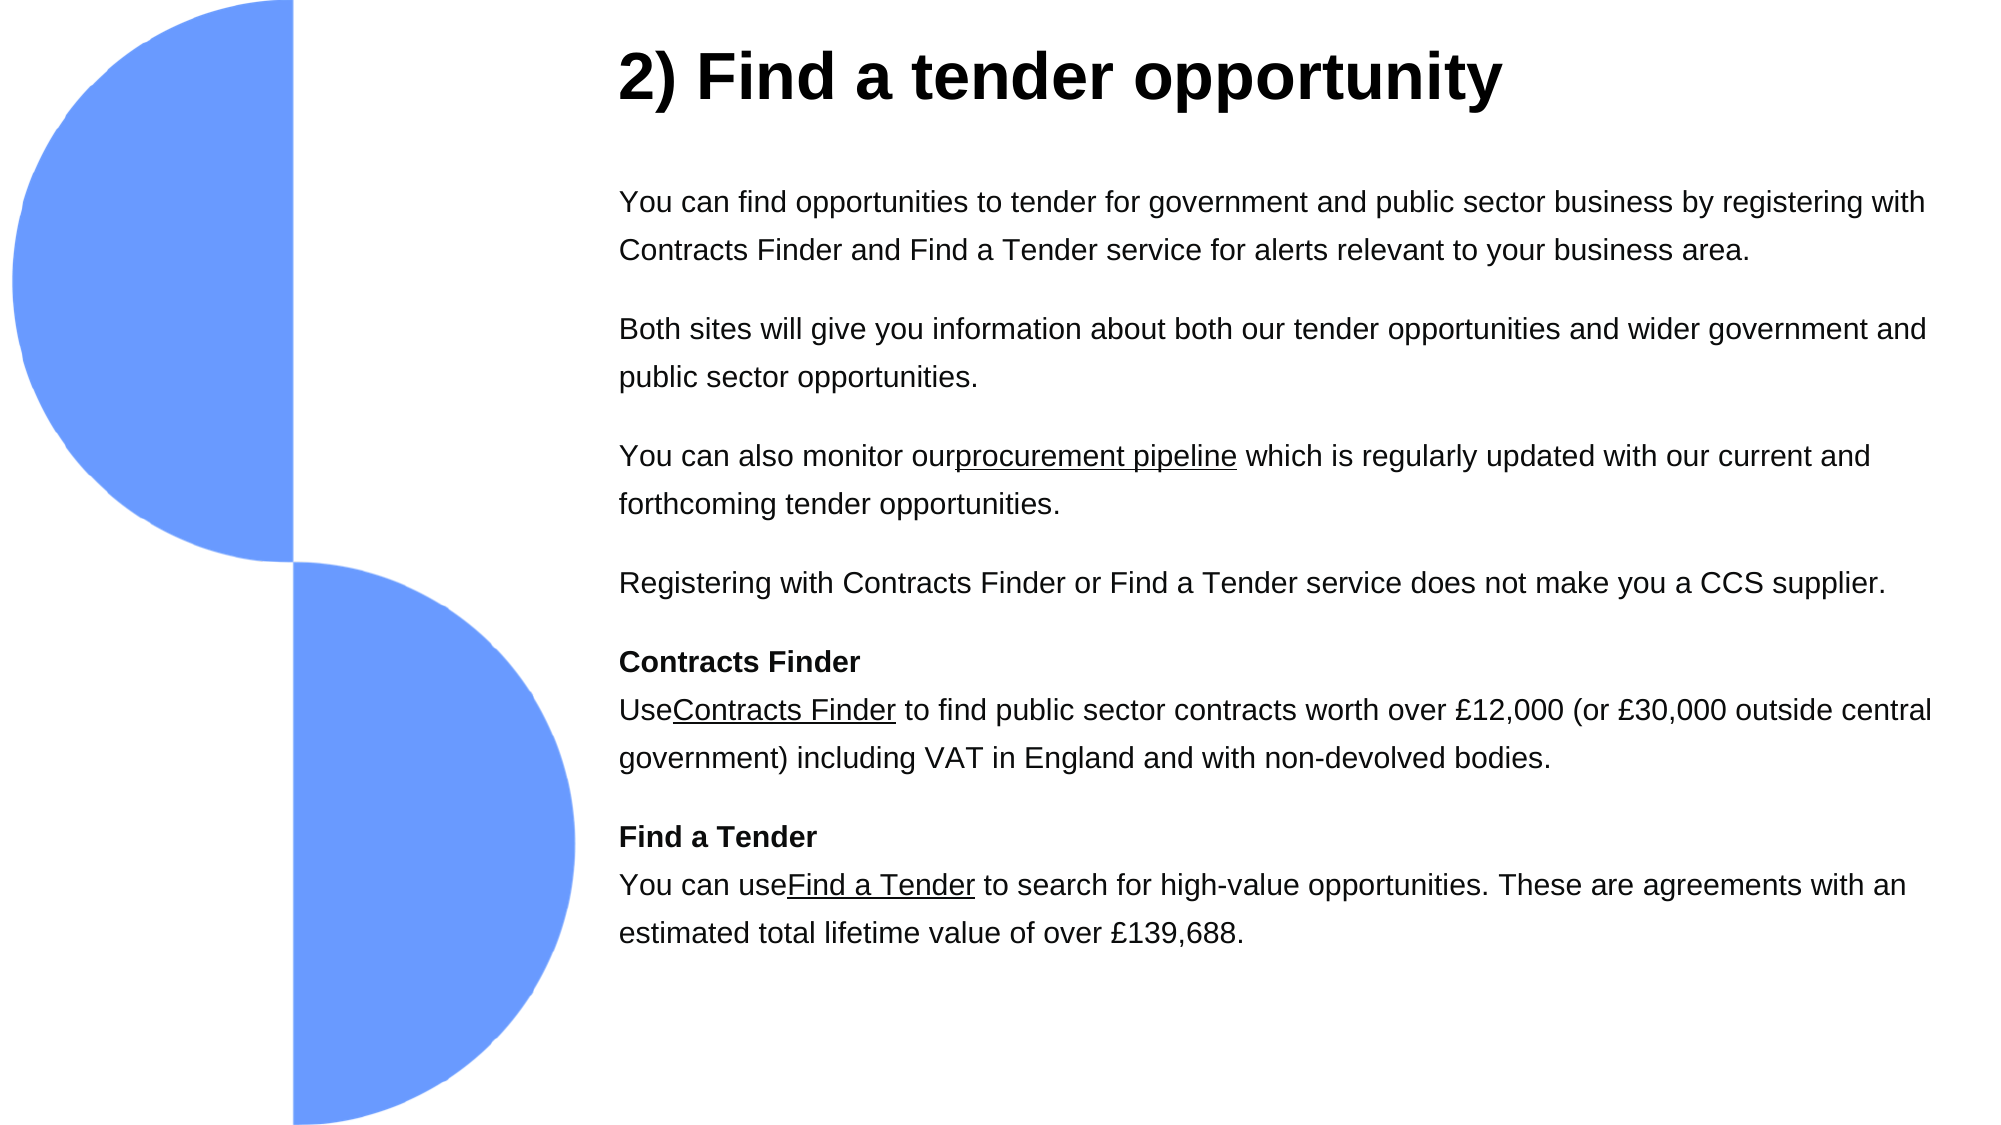

2) Find a tender opportunity
# You can find opportunities to tender for government and public sector business by registering with Contracts Finder and Find a Tender service for alerts relevant to your business area.
Both sites will give you information about both our tender opportunities and wider government and public sector opportunities.
You can also monitor ourprocurement pipeline which is regularly updated with our current and forthcoming tender opportunities.
Registering with Contracts Finder or Find a Tender service does not make you a CCS supplier.
Contracts Finder
UseContracts Finder to find public sector contracts worth over £12,000 (or £30,000 outside central government) including VAT in England and with non-devolved bodies.
Find a Tender
You can useFind a Tender to search for high-value opportunities. These are agreements with an estimated total lifetime value of over £139,688.